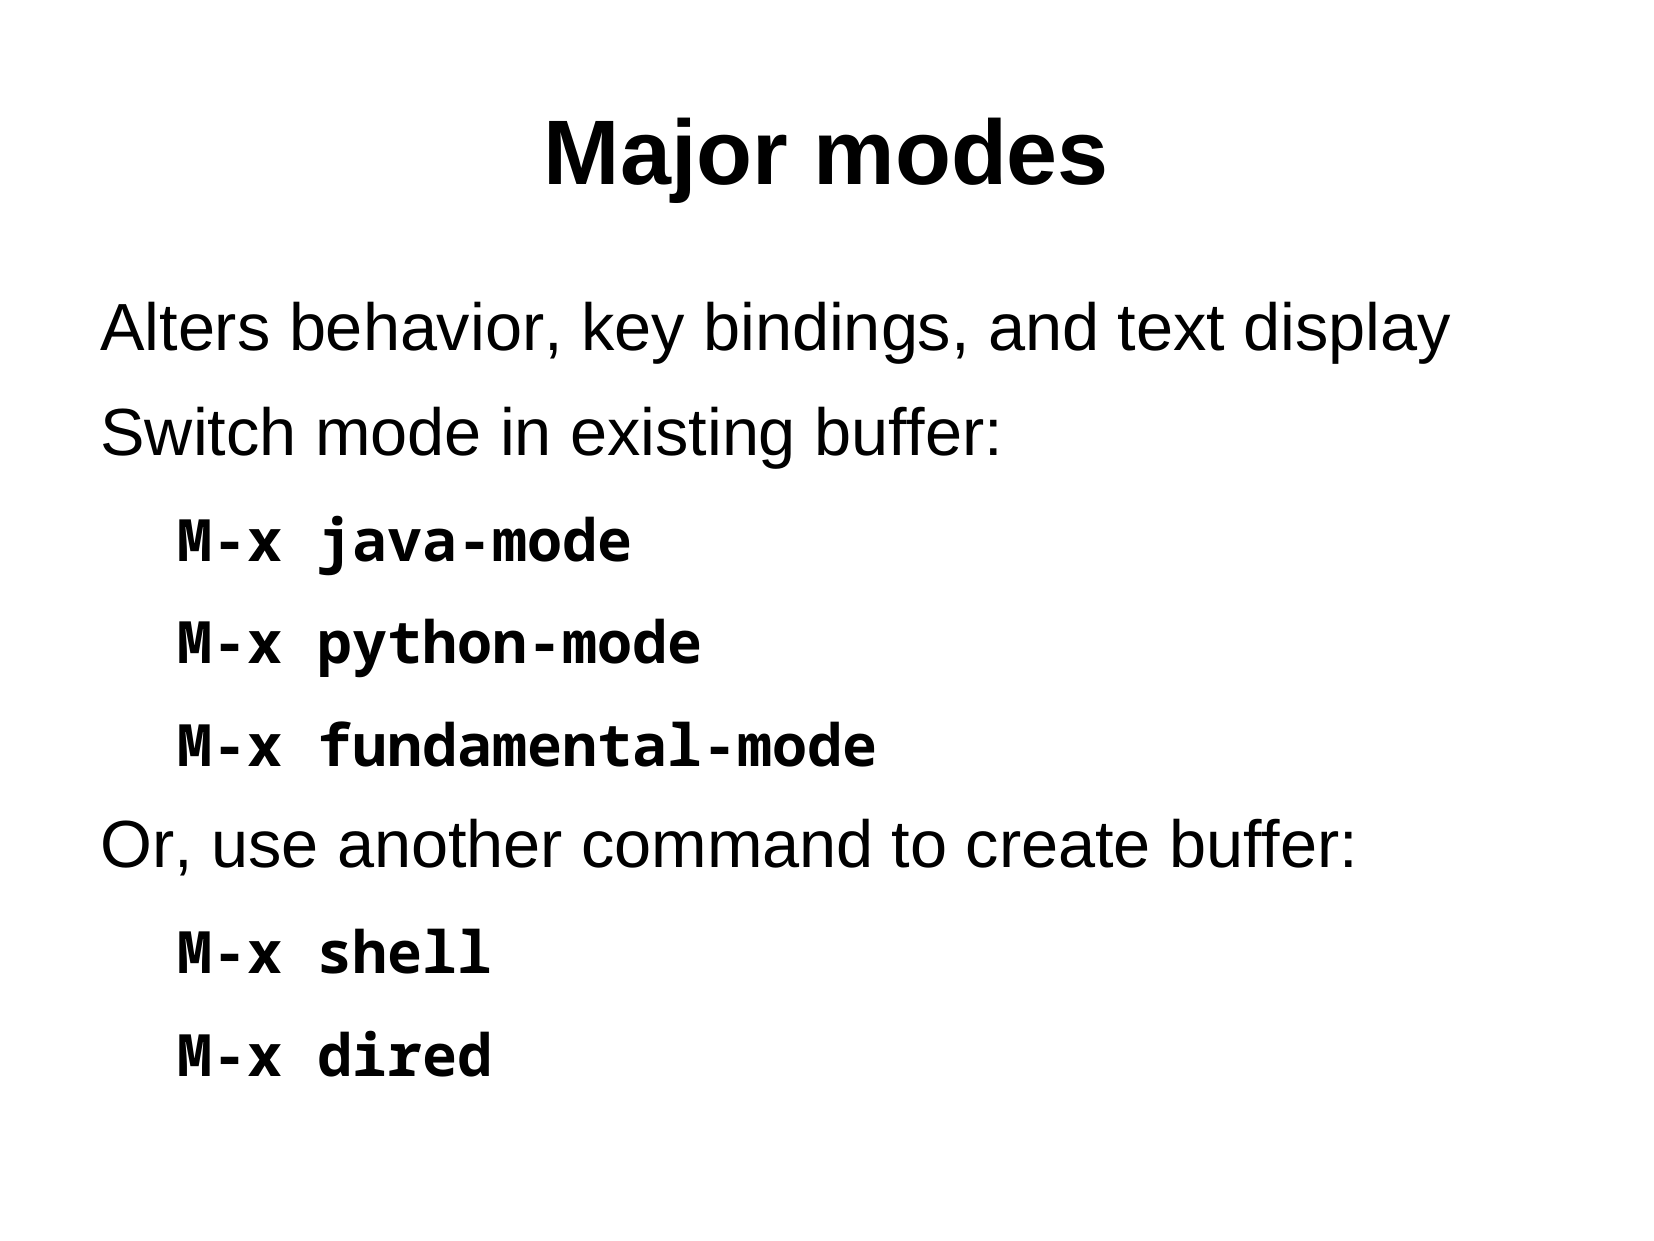

# Major modes
Alters behavior, key bindings, and text display
Switch mode in existing buffer:
M-x java-mode
M-x python-mode
M-x fundamental-mode
Or, use another command to create buffer:
M-x shell
M-x dired